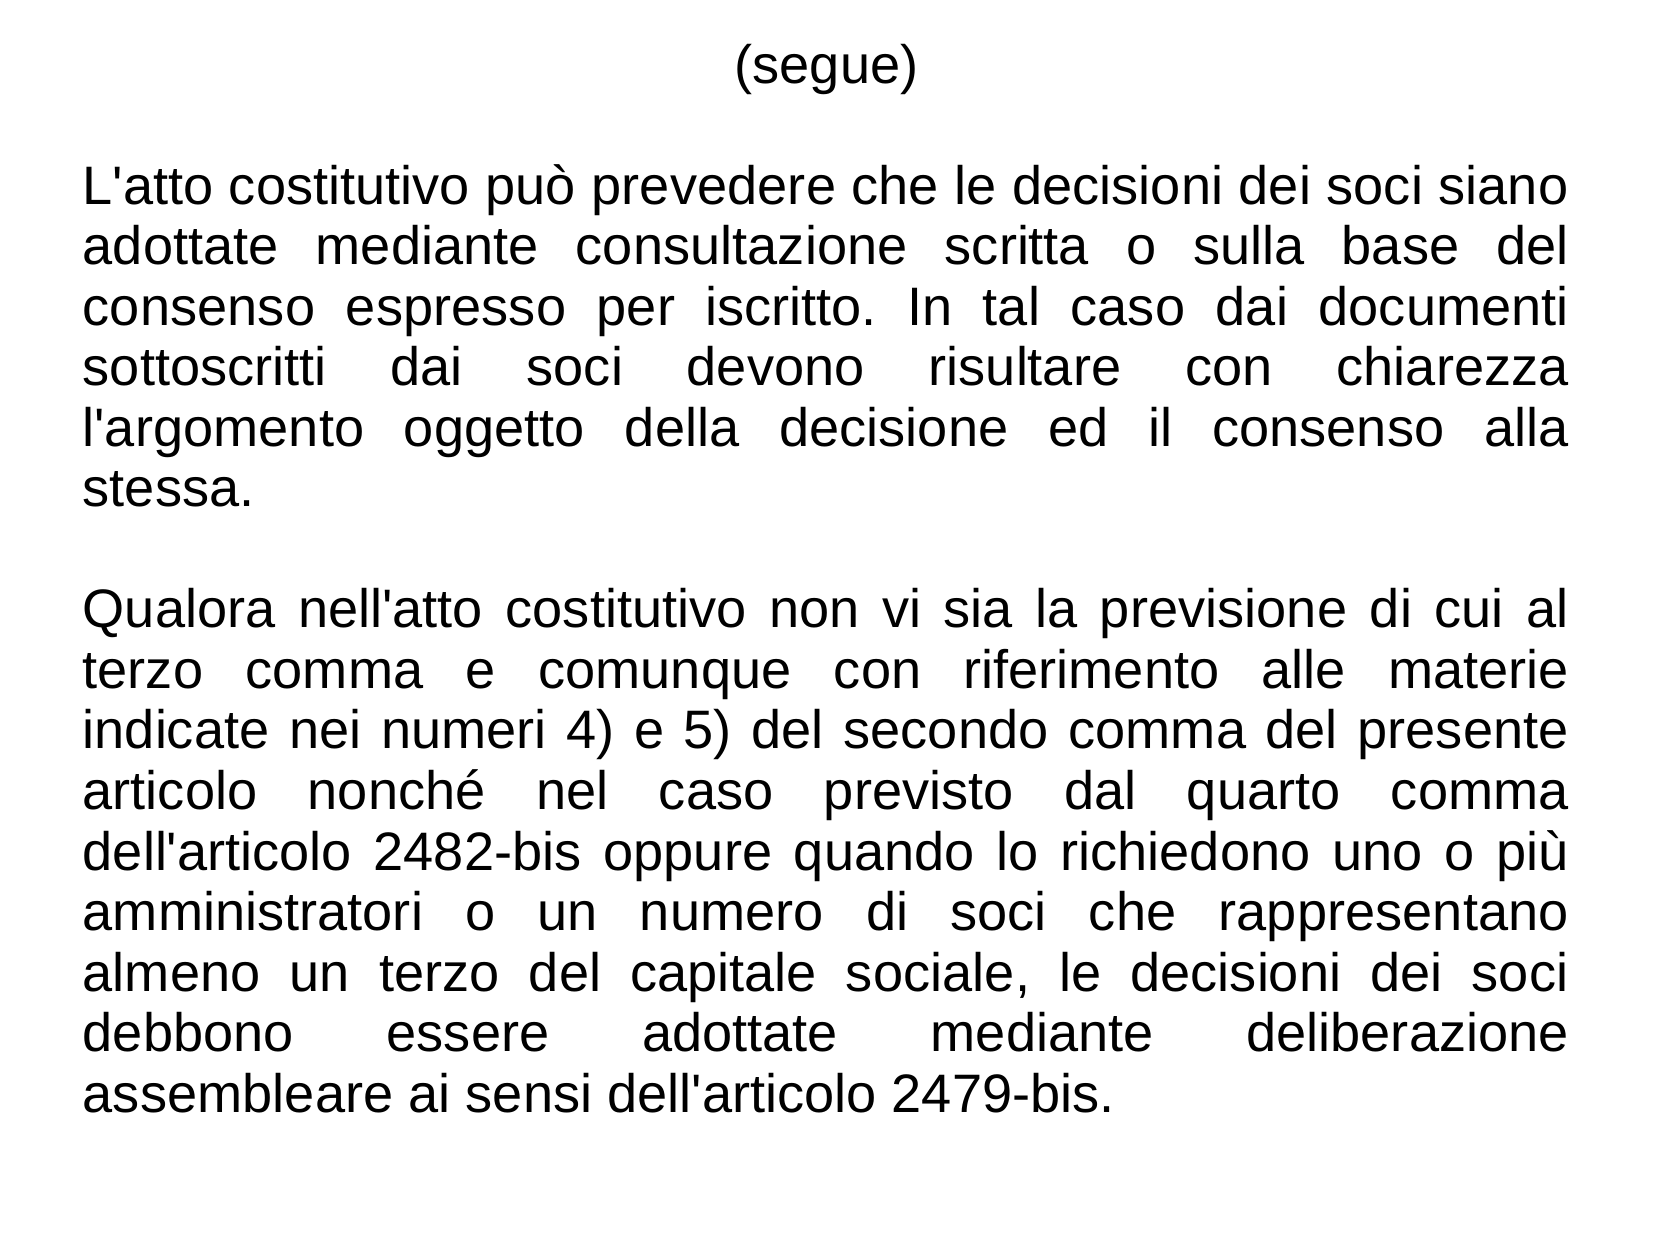

# (segue)
L'atto costitutivo può prevedere che le decisioni dei soci siano adottate mediante consultazione scritta o sulla base del consenso espresso per iscritto. In tal caso dai documenti sottoscritti dai soci devono risultare con chiarezza l'argomento oggetto della decisione ed il consenso alla stessa.
Qualora nell'atto costitutivo non vi sia la previsione di cui al terzo comma e comunque con riferimento alle materie indicate nei numeri 4) e 5) del secondo comma del presente articolo nonché nel caso previsto dal quarto comma dell'articolo 2482-bis oppure quando lo richiedono uno o più amministratori o un numero di soci che rappresentano almeno un terzo del capitale sociale, le decisioni dei soci debbono essere adottate mediante deliberazione assembleare ai sensi dell'articolo 2479-bis.